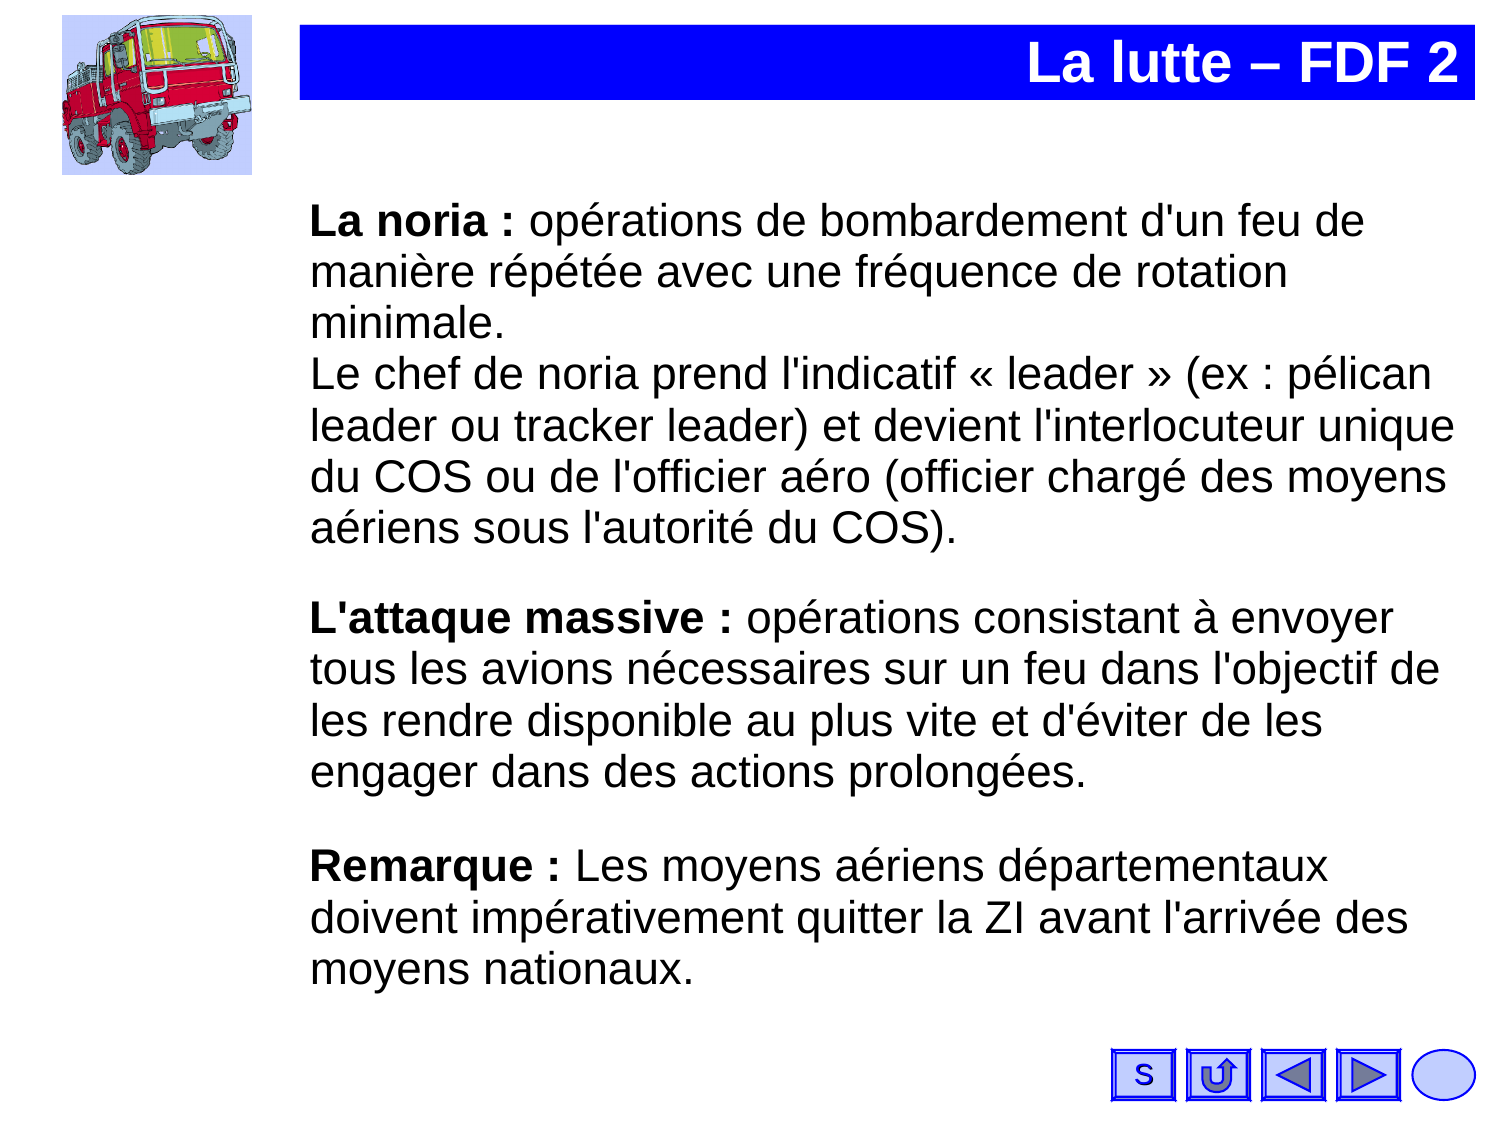

La lutte – FDF 2
La noria : opérations de bombardement d'un feu de manière répétée avec une fréquence de rotation minimale.
Le chef de noria prend l'indicatif « leader » (ex : pélican leader ou tracker leader) et devient l'interlocuteur unique du COS ou de l'officier aéro (officier chargé des moyens aériens sous l'autorité du COS).
L'attaque massive : opérations consistant à envoyer tous les avions nécessaires sur un feu dans l'objectif de les rendre disponible au plus vite et d'éviter de les engager dans des actions prolongées.
Remarque : Les moyens aériens départementaux doivent impérativement quitter la ZI avant l'arrivée des moyens nationaux.